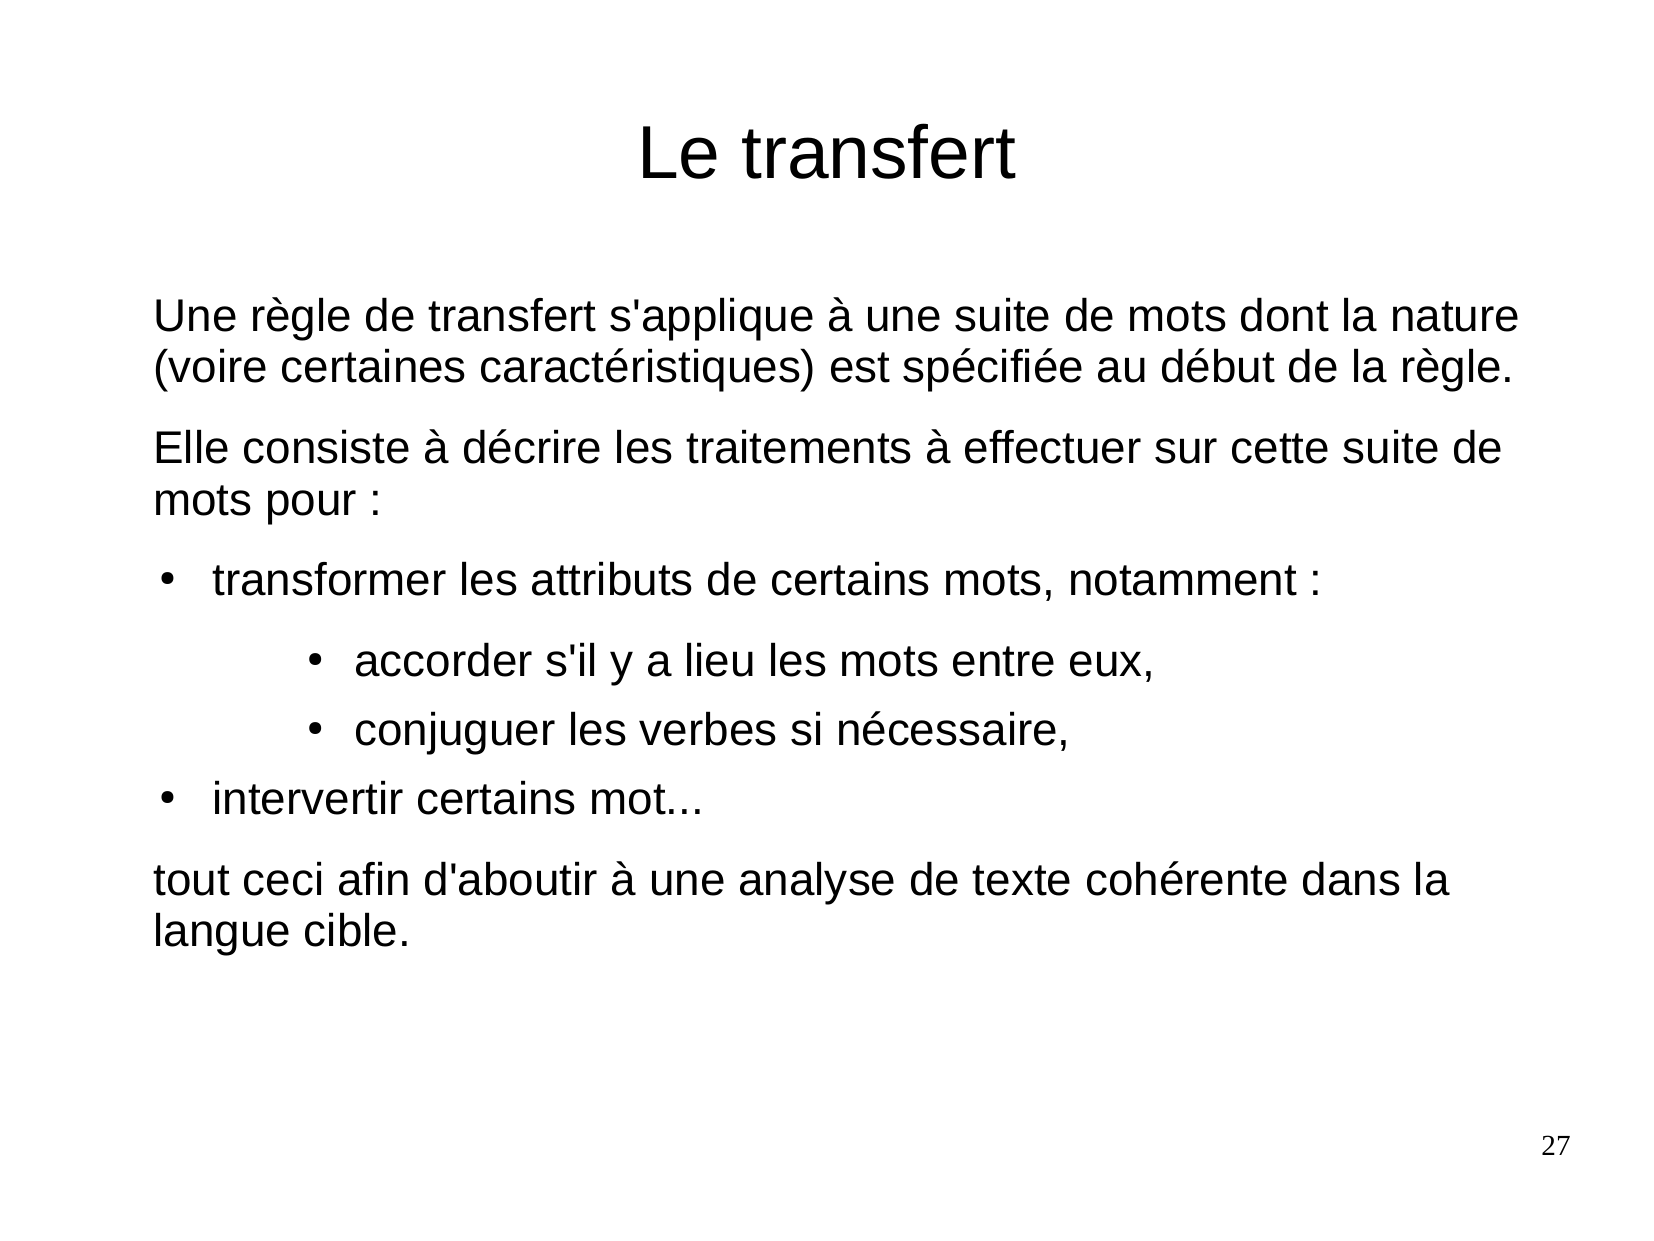

# Le transfert
Une règle de transfert s'applique à une suite de mots dont la nature (voire certaines caractéristiques) est spécifiée au début de la règle.
Elle consiste à décrire les traitements à effectuer sur cette suite de mots pour :
transformer les attributs de certains mots, notamment :
accorder s'il y a lieu les mots entre eux,
conjuguer les verbes si nécessaire,
intervertir certains mot...
tout ceci afin d'aboutir à une analyse de texte cohérente dans la langue cible.
27